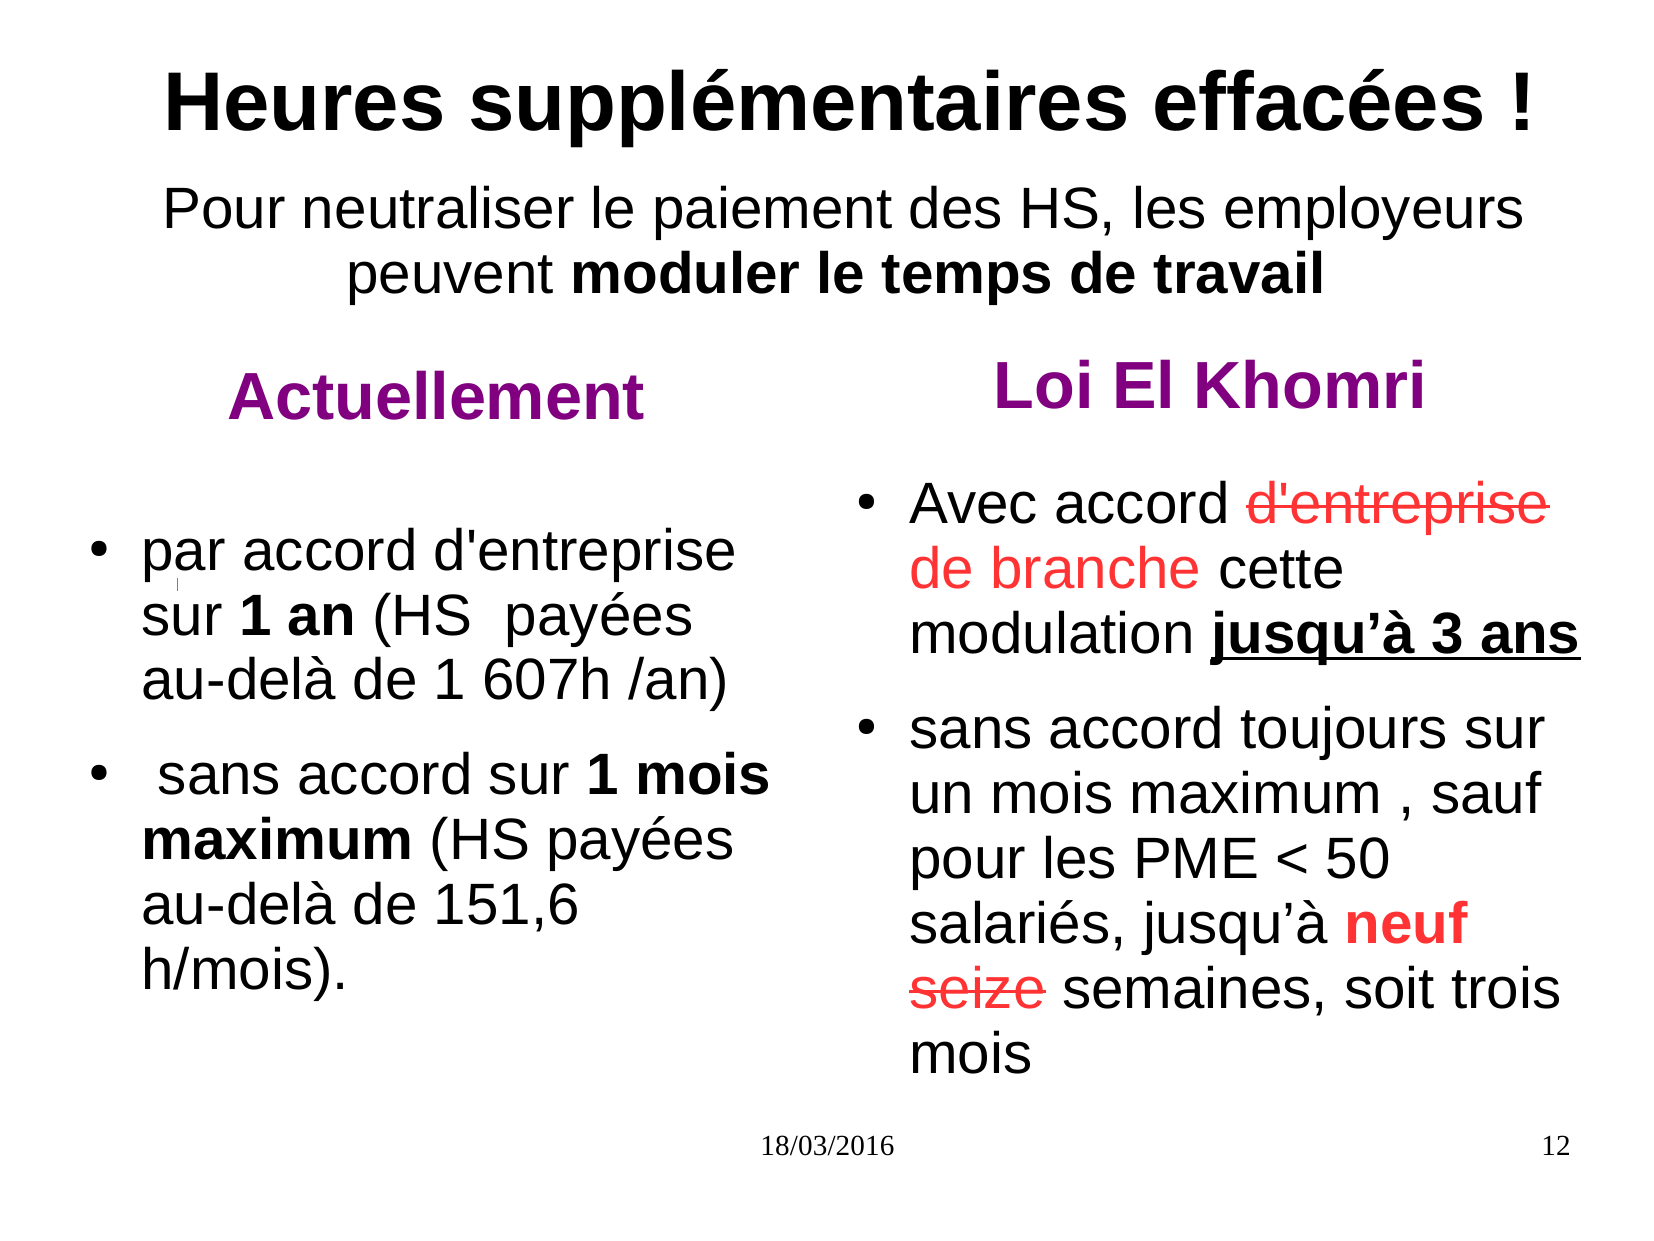

# Heures supplémentaires effacées !
Pour neutraliser le paiement des HS, les employeurs peuvent moduler le temps de travail
Loi El Khomri
Actuellement
Avec accord d'entreprise de branche cette modulation jusqu’à 3 ans
sans accord toujours sur un mois maximum , sauf pour les PME < 50 salariés, jusqu’à neuf seize semaines, soit trois mois
par accord d'entreprise sur 1 an (HS payées au-delà de 1 607h /an)
 sans accord sur 1 mois maximum (HS payées au-delà de 151,6 h/mois).
18/03/2016
12